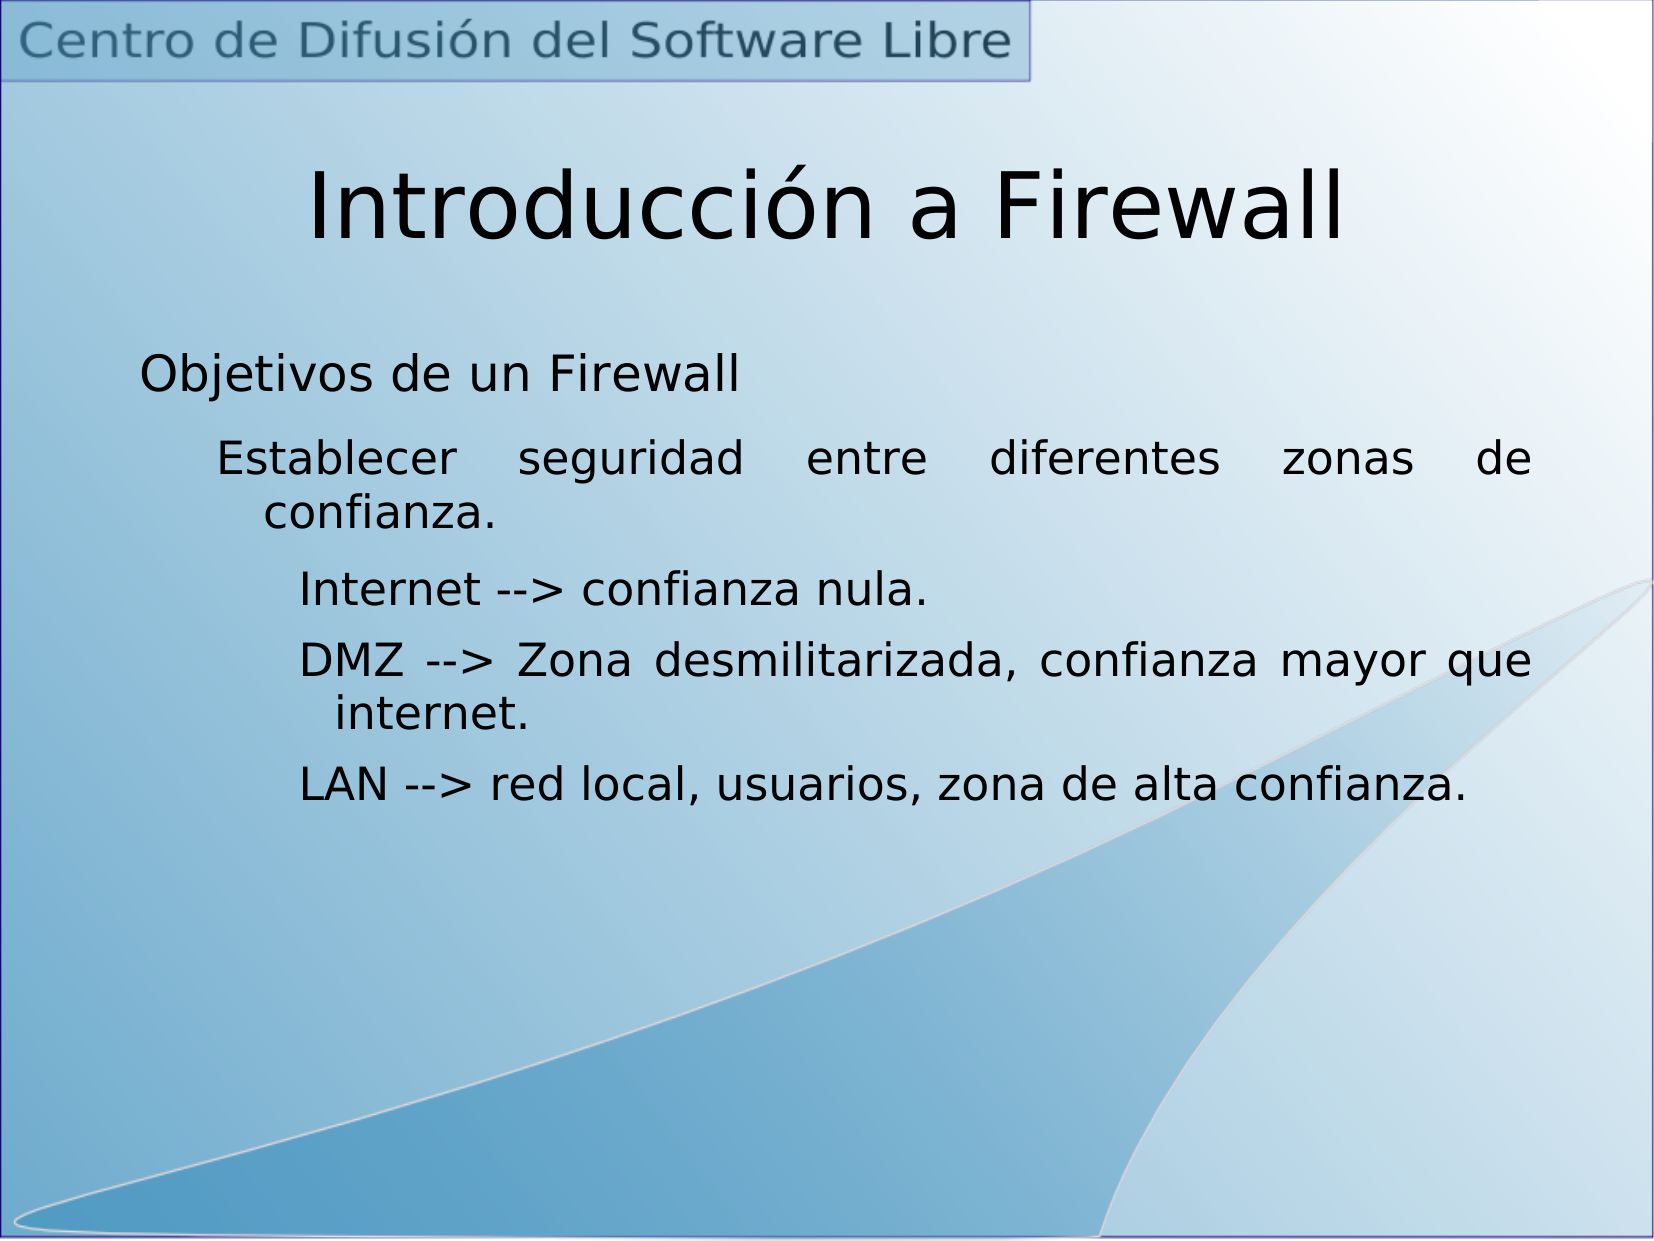

# Introducción a Firewall
Objetivos de un Firewall
Establecer seguridad entre diferentes zonas de confianza.
Internet --> confianza nula.
DMZ --> Zona desmilitarizada, confianza mayor que internet.
LAN --> red local, usuarios, zona de alta confianza.